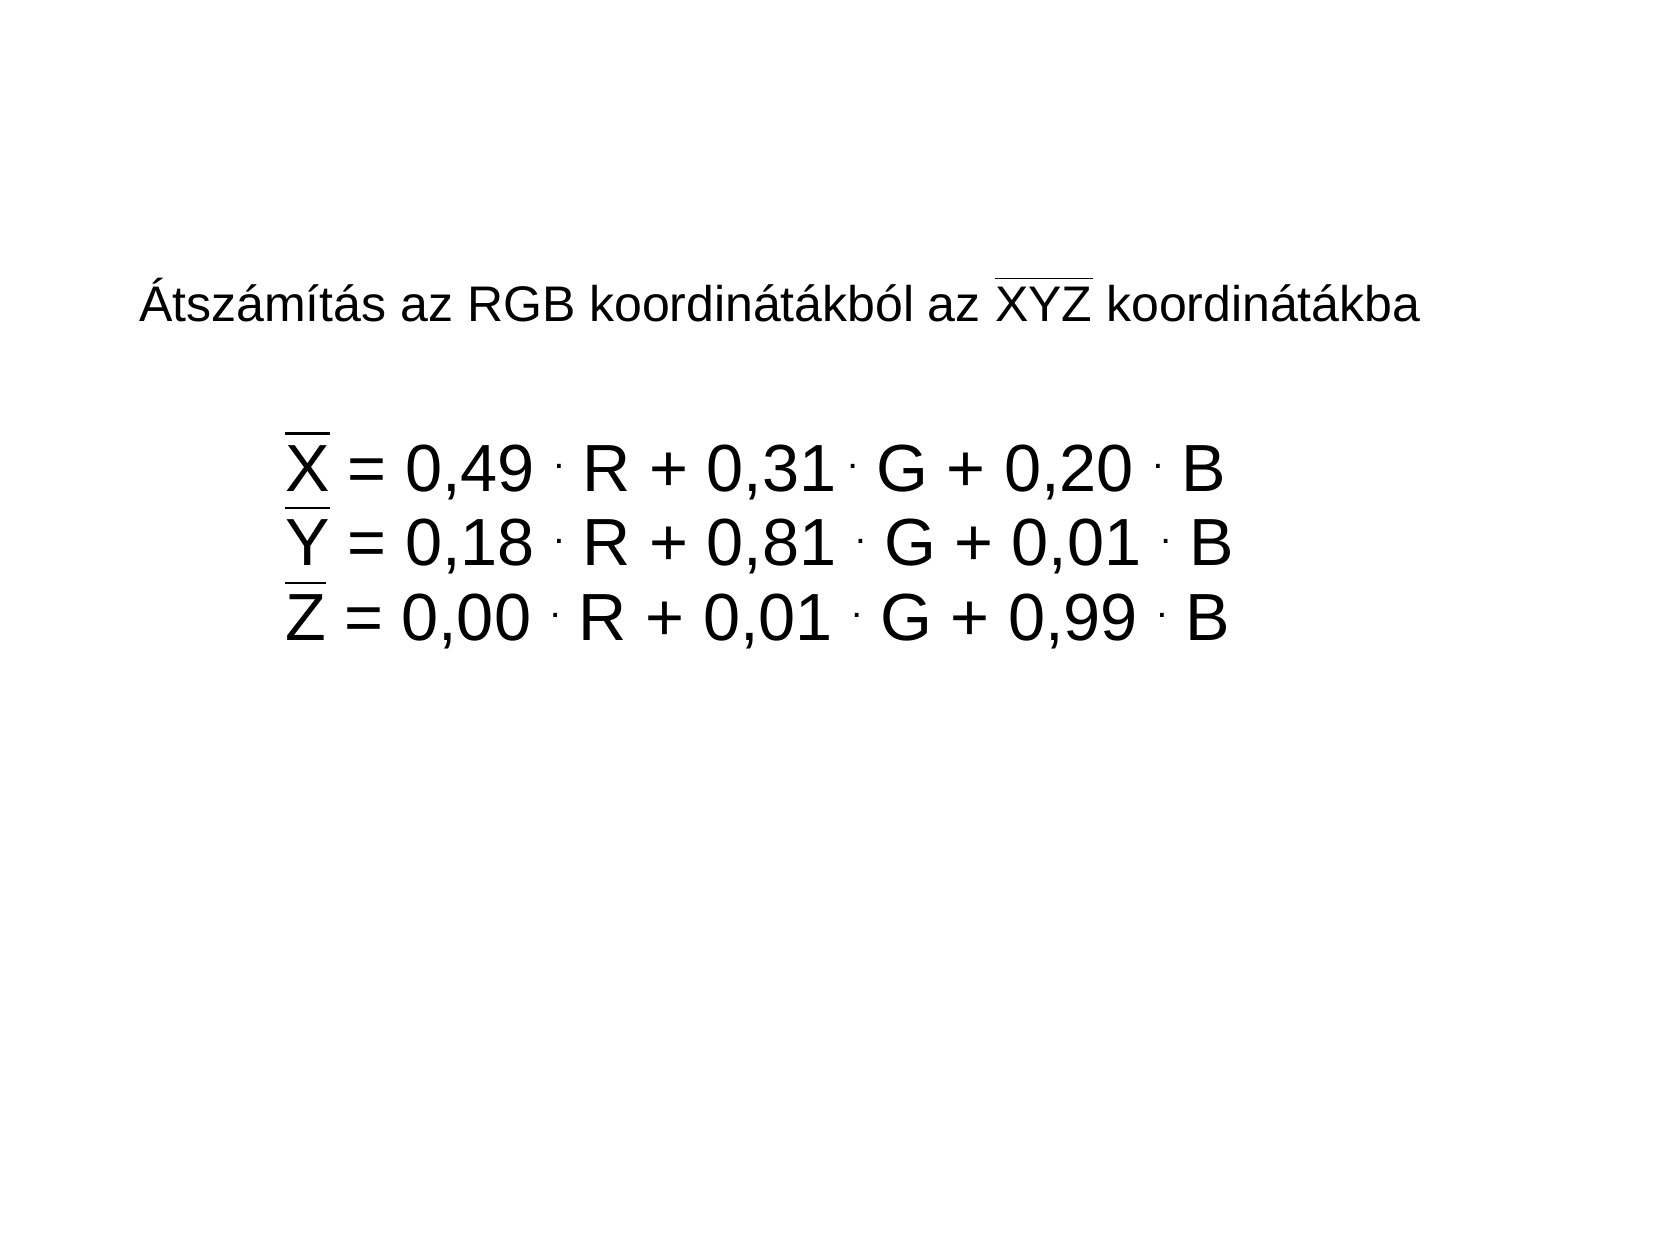

Átszámítás az RGB koordinátákból az XYZ koordinátákba
X = 0,49 . R + 0,31 . G + 0,20 . B
Y = 0,18 . R + 0,81 . G + 0,01 . B
Z = 0,00 . R + 0,01 . G + 0,99 . B